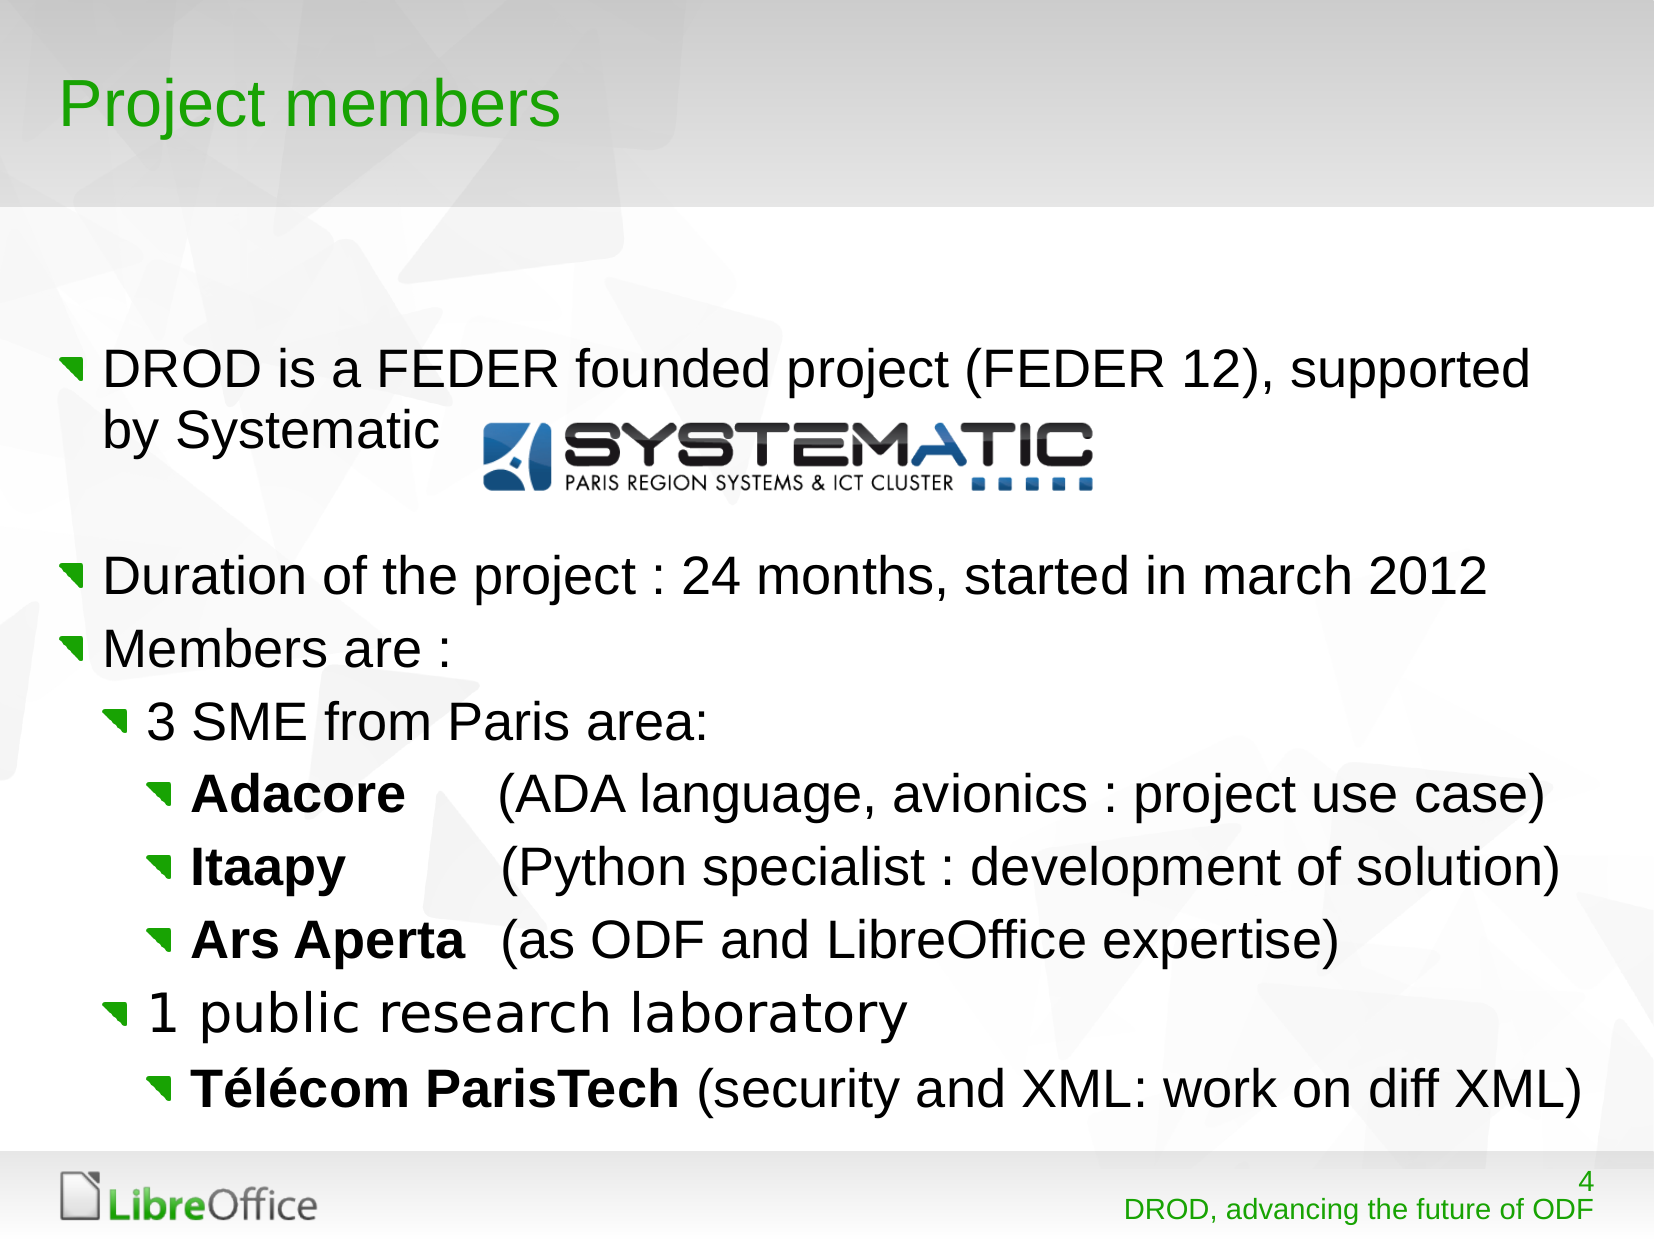

# Project members
DROD is a FEDER founded project (FEDER 12), supported by Systematic
Duration of the project : 24 months, started in march 2012
Members are :
3 SME from Paris area:
Adacore (ADA language, avionics : project use case)
Itaapy		 (Python specialist : development of solution)
Ars Aperta 	 (as ODF and LibreOffice expertise)
1 public research laboratory
Télécom ParisTech (security and XML: work on diff XML)
4
DROD, advancing the future of ODF